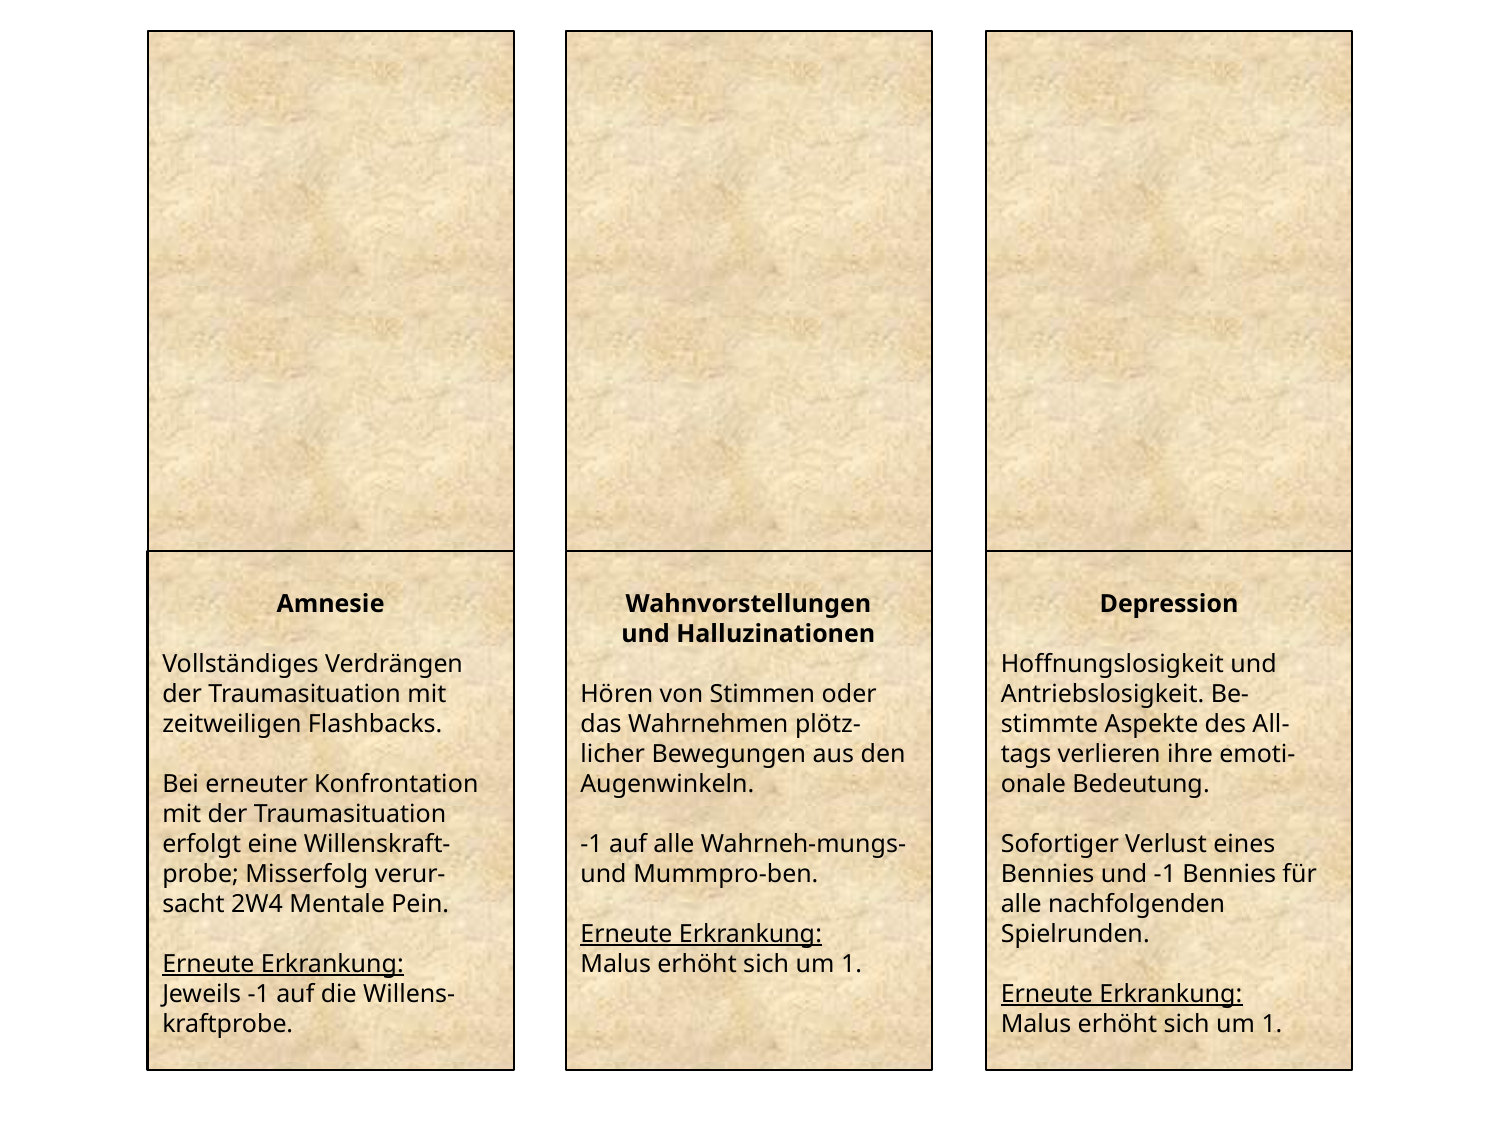

Amnesie
Vollständiges Verdrängen der Traumasituation mit zeitweiligen Flashbacks.
Bei erneuter Konfrontation mit der Traumasituation erfolgt eine Willenskraft-probe; Misserfolg verur-sacht 2W4 Mentale Pein.
Erneute Erkrankung:
Jeweils -1 auf die Willens-kraftprobe.
Wahnvorstellungen
und Halluzinationen
Hören von Stimmen oder das Wahrnehmen plötz-licher Bewegungen aus den Augenwinkeln.
-1 auf alle Wahrneh-mungs- und Mummpro-ben.
Erneute Erkrankung:
Malus erhöht sich um 1.
Depression
Hoffnungslosigkeit und Antriebslosigkeit. Be-stimmte Aspekte des All-tags verlieren ihre emoti-onale Bedeutung.
Sofortiger Verlust eines Bennies und -1 Bennies für alle nachfolgenden Spielrunden.
Erneute Erkrankung:
Malus erhöht sich um 1.